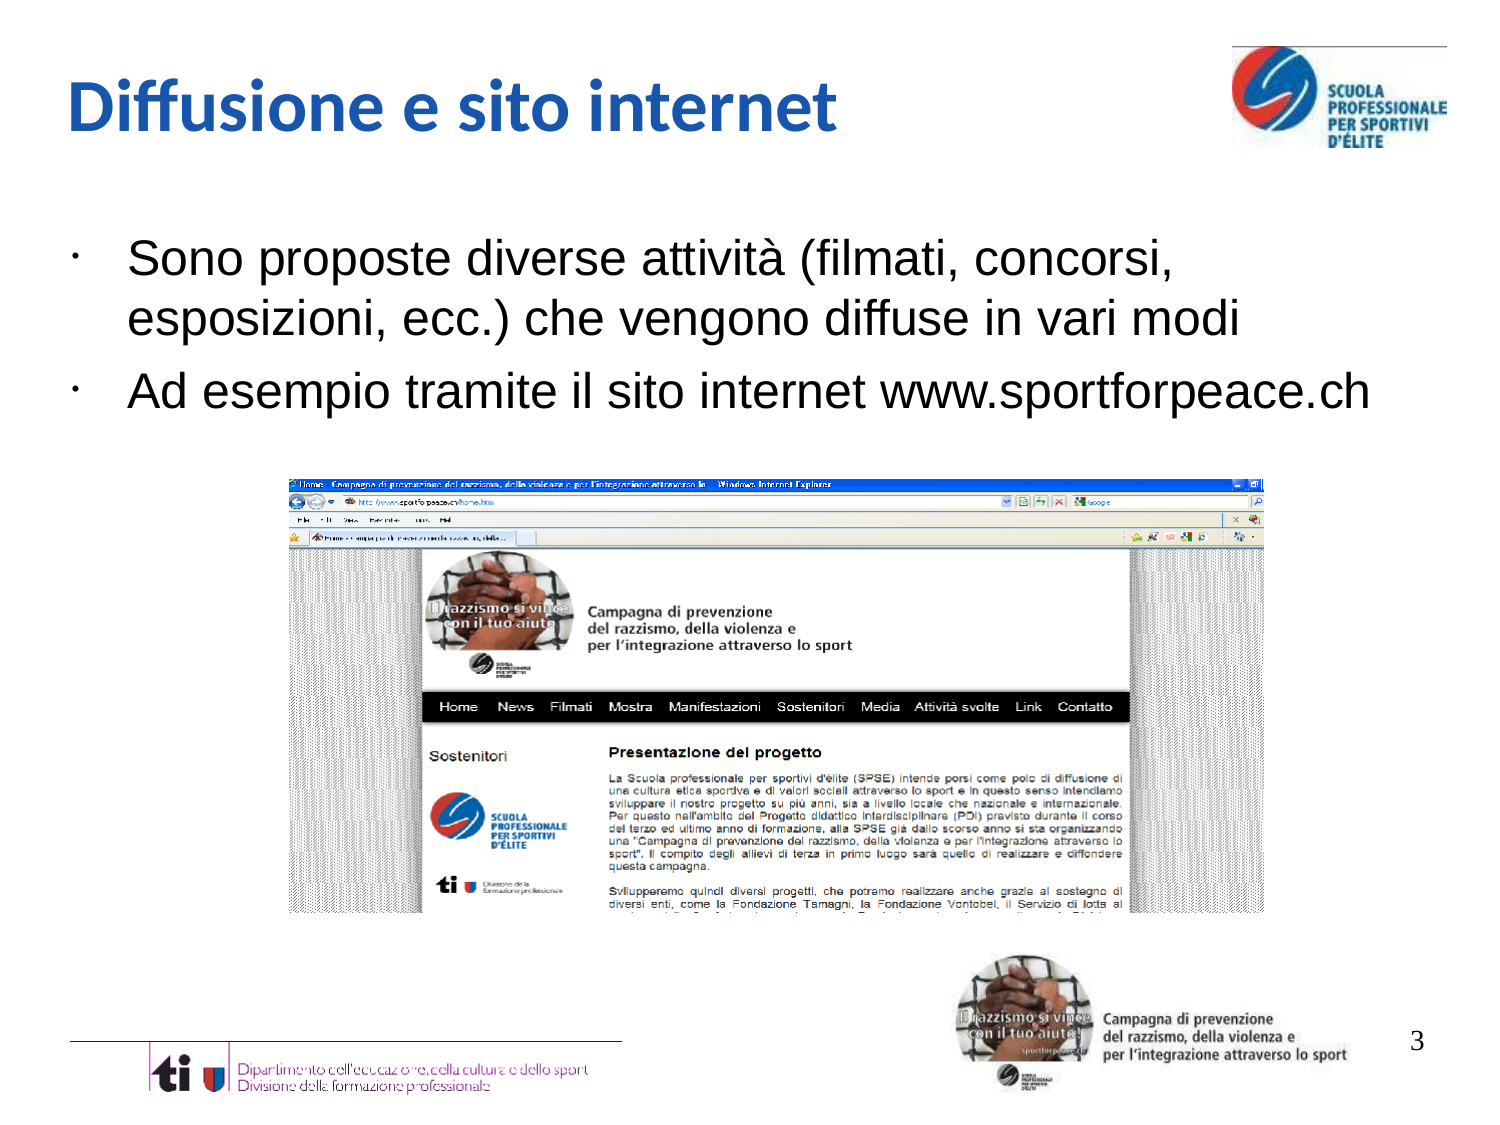

Diffusione e sito internet
# Sono proposte diverse attività (filmati, concorsi, esposizioni, ecc.) che vengono diffuse in vari modi
Ad esempio tramite il sito internet www.sportforpeace.ch
3